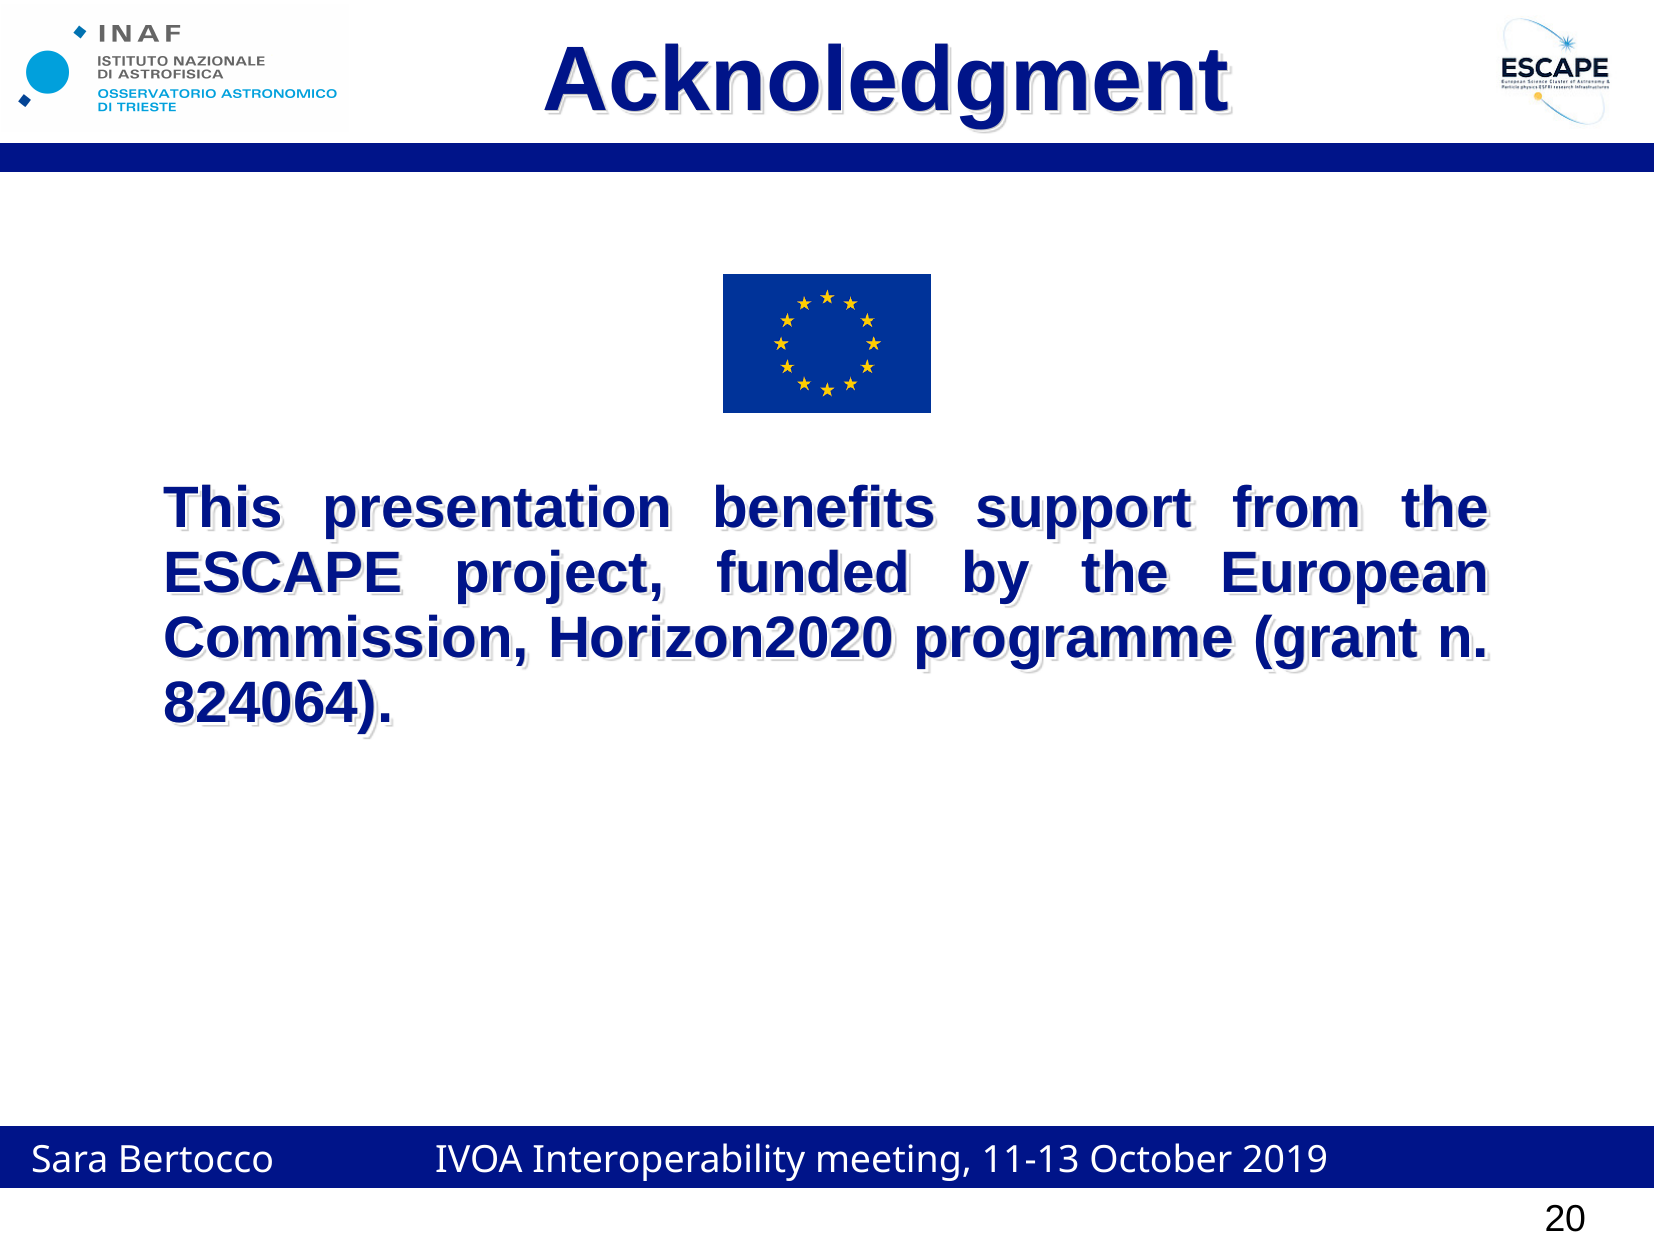

Acknoledgment
# This presentation benefits support from the ESCAPE project, funded by the European Commission, Horizon2020 programme (grant n. 824064).
Sara Bertocco		 IVOA Interoperability meeting, 11-13 October 2019